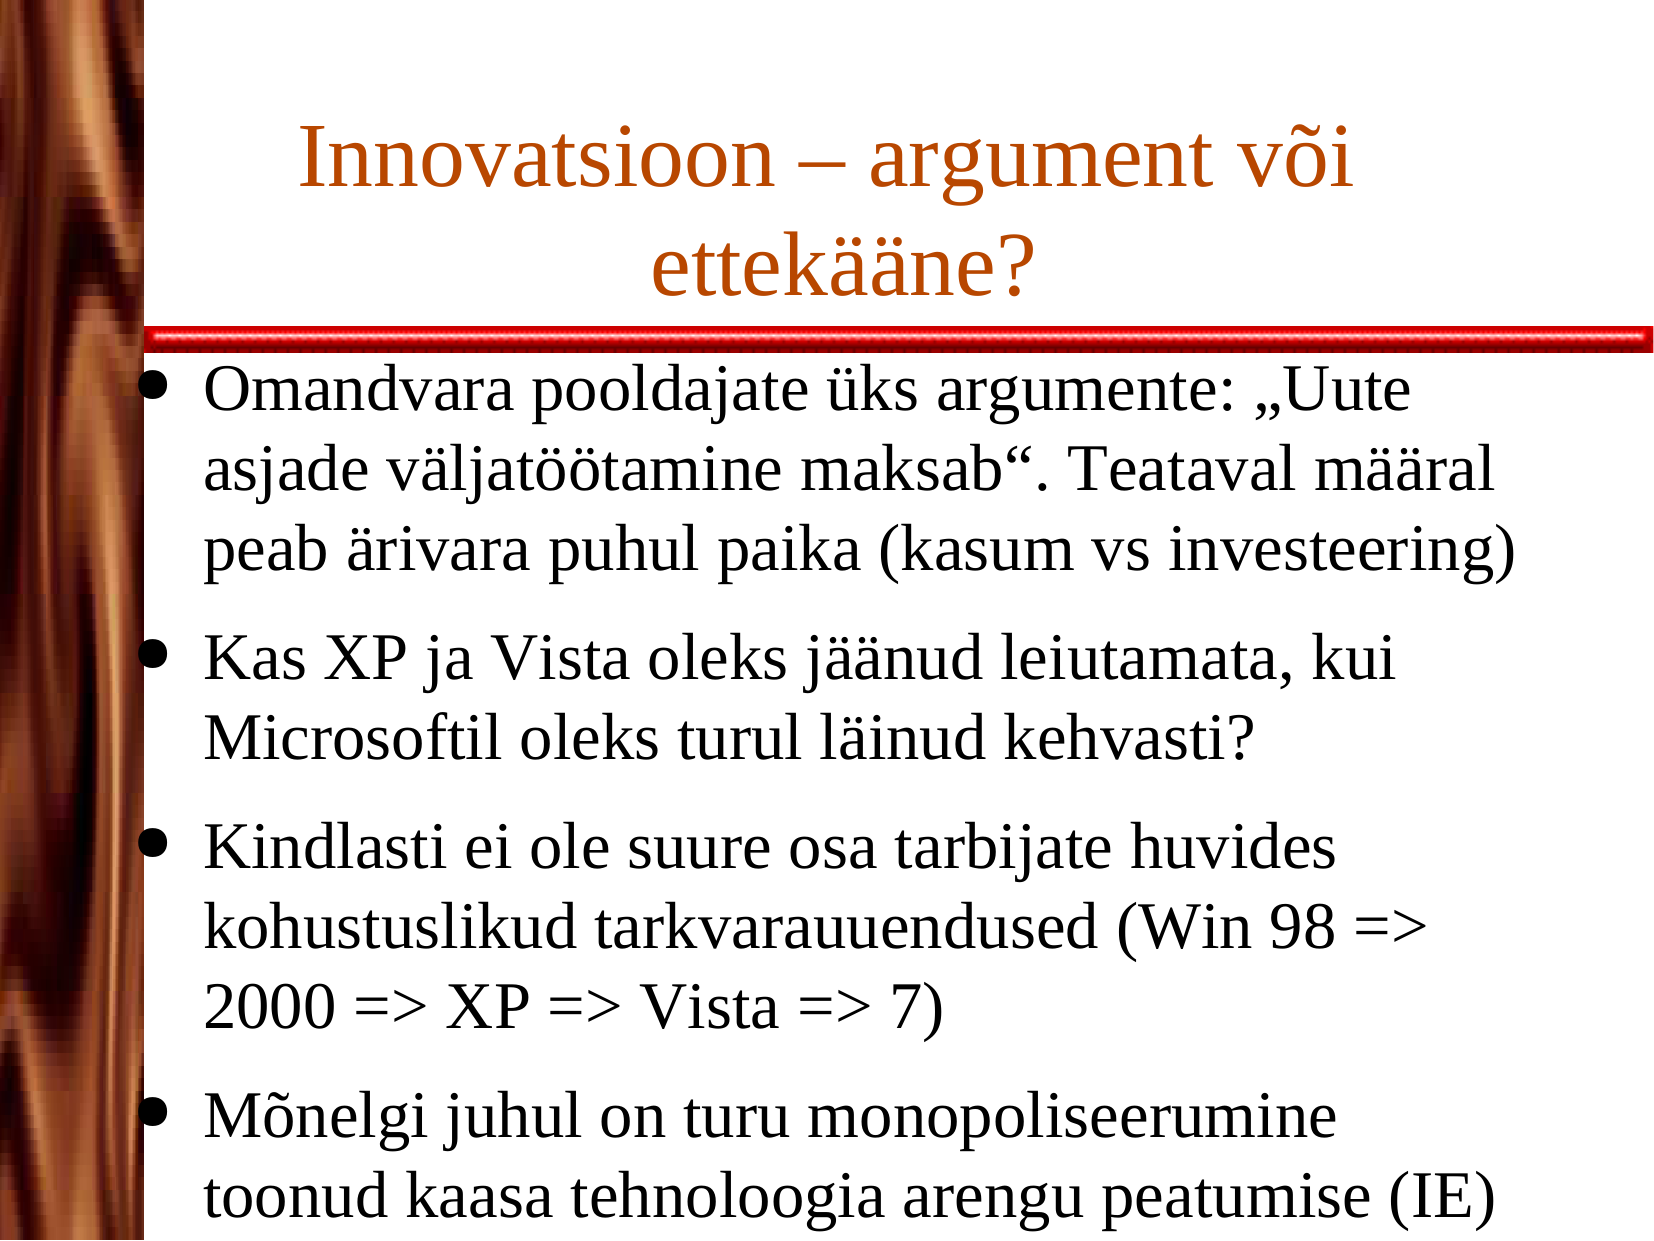

# Innovatsioon – argument või ettekääne?
Omandvara pooldajate üks argumente: „Uute asjade väljatöötamine maksab“. Teataval määral peab ärivara puhul paika (kasum vs investeering)
Kas XP ja Vista oleks jäänud leiutamata, kui Microsoftil oleks turul läinud kehvasti?
Kindlasti ei ole suure osa tarbijate huvides kohustuslikud tarkvarauuendused (Win 98 => 2000 => XP => Vista => 7)
Mõnelgi juhul on turu monopoliseerumine toonud kaasa tehnoloogia arengu peatumise (IE)